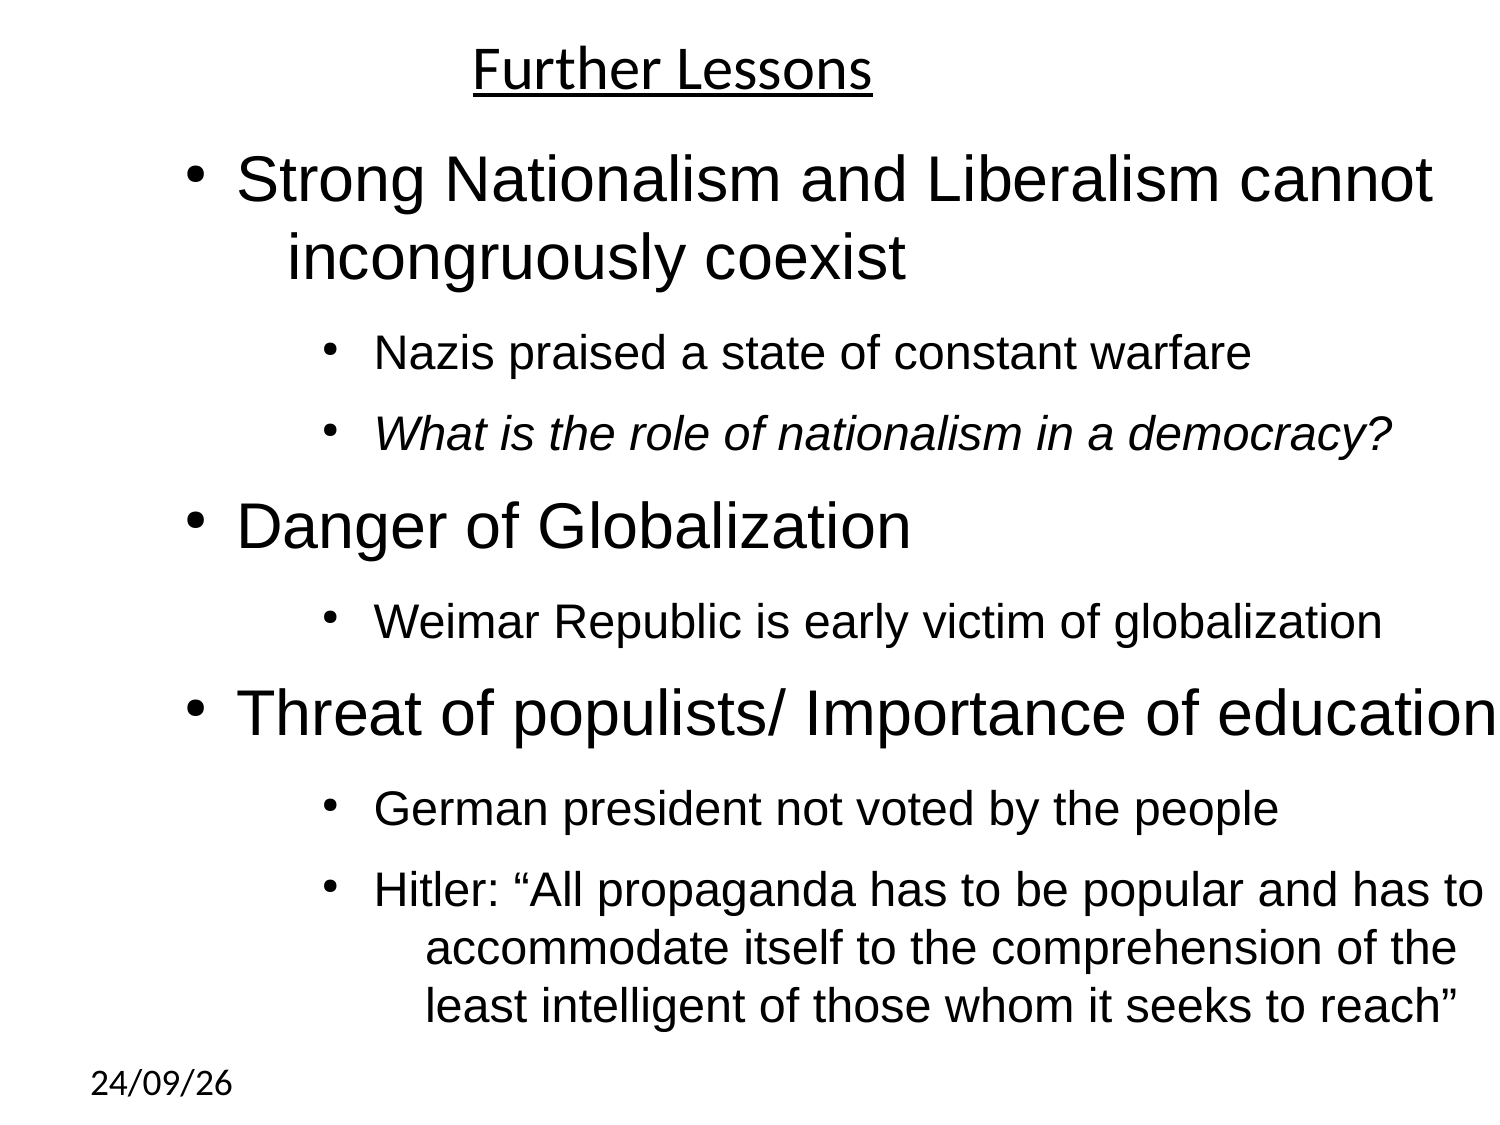

# Further Lessons
Strong Nationalism and Liberalism cannot incongruously coexist
Nazis praised a state of constant warfare
What is the role of nationalism in a democracy?
Danger of Globalization
Weimar Republic is early victim of globalization
Threat of populists/ Importance of education
German president not voted by the people
Hitler: “All propaganda has to be popular and has to accommodate itself to the comprehension of the least intelligent of those whom it seeks to reach”